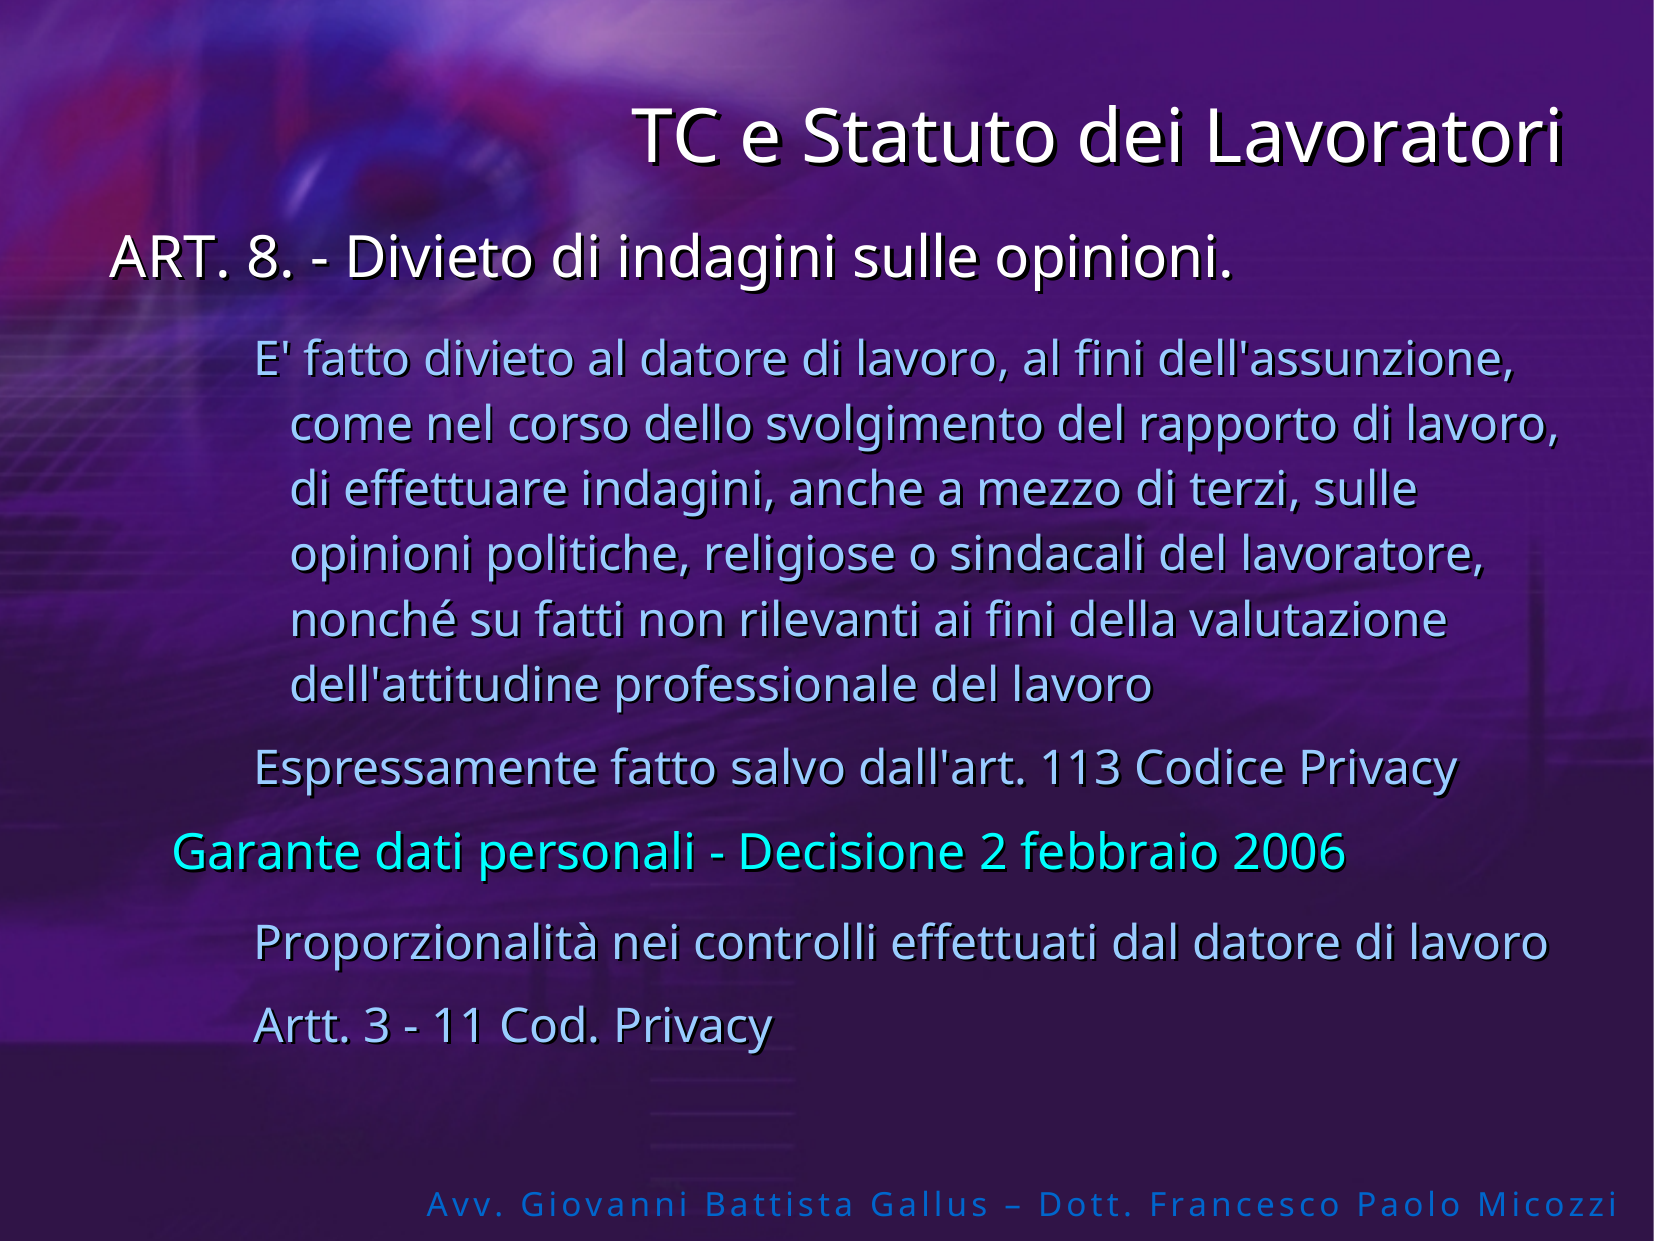

# TC e Statuto dei Lavoratori
 ART. 8. - Divieto di indagini sulle opinioni.
E' fatto divieto al datore di lavoro, al fini dell'assunzione, come nel corso dello svolgimento del rapporto di lavoro, di effettuare indagini, anche a mezzo di terzi, sulle opinioni politiche, religiose o sindacali del lavoratore, nonché su fatti non rilevanti ai fini della valutazione dell'attitudine professionale del lavoro
Espressamente fatto salvo dall'art. 113 Codice Privacy
Garante dati personali - Decisione 2 febbraio 2006
Proporzionalità nei controlli effettuati dal datore di lavoro
Artt. 3 - 11 Cod. Privacy
dott. Francesco Paolo Micozzi - f.micozzi@studionati.it